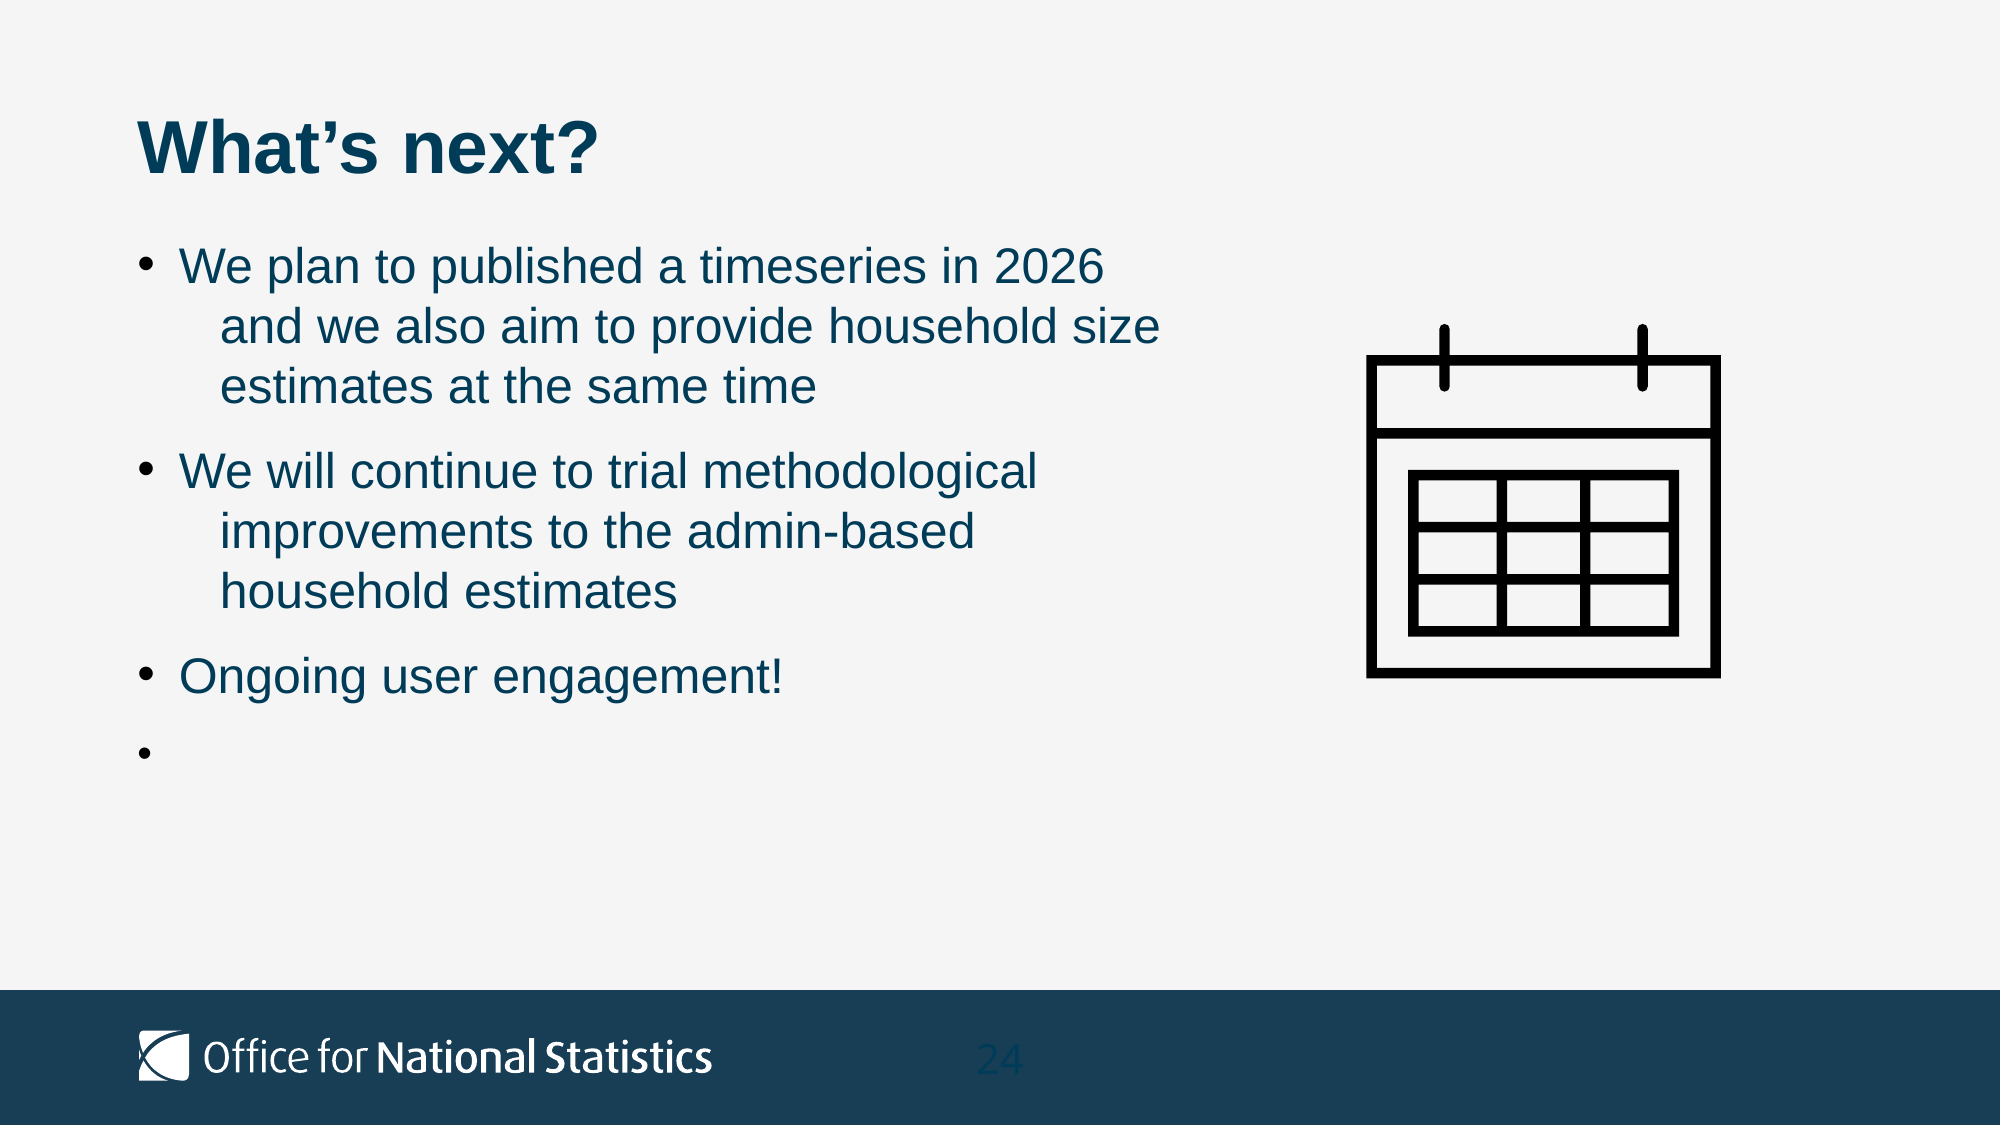

What’s next?
# We plan to published a timeseries in 2026 and we also aim to provide household size estimates at the same time
We will continue to trial methodological improvements to the admin-based household estimates
Ongoing user engagement!